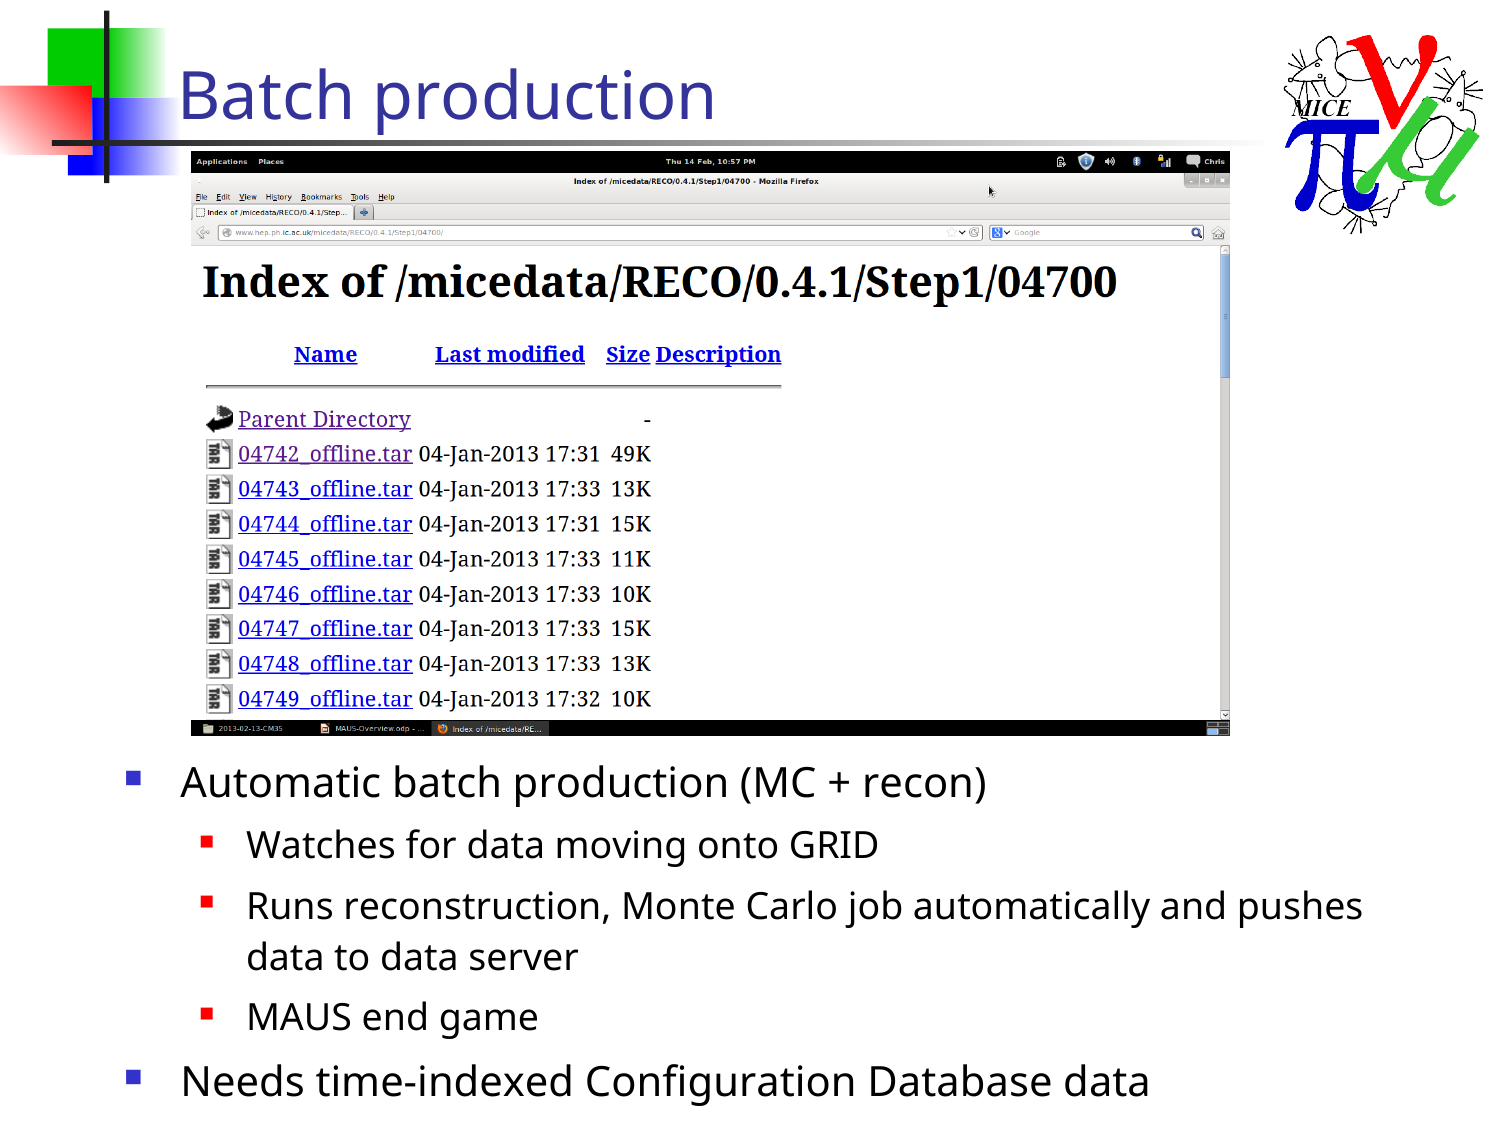

# Batch production
Automatic batch production (MC + recon)
Watches for data moving onto GRID
Runs reconstruction, Monte Carlo job automatically and pushes data to data server
MAUS end game
Needs time-indexed Configuration Database data
Needs decent Monte Carlo beam generator